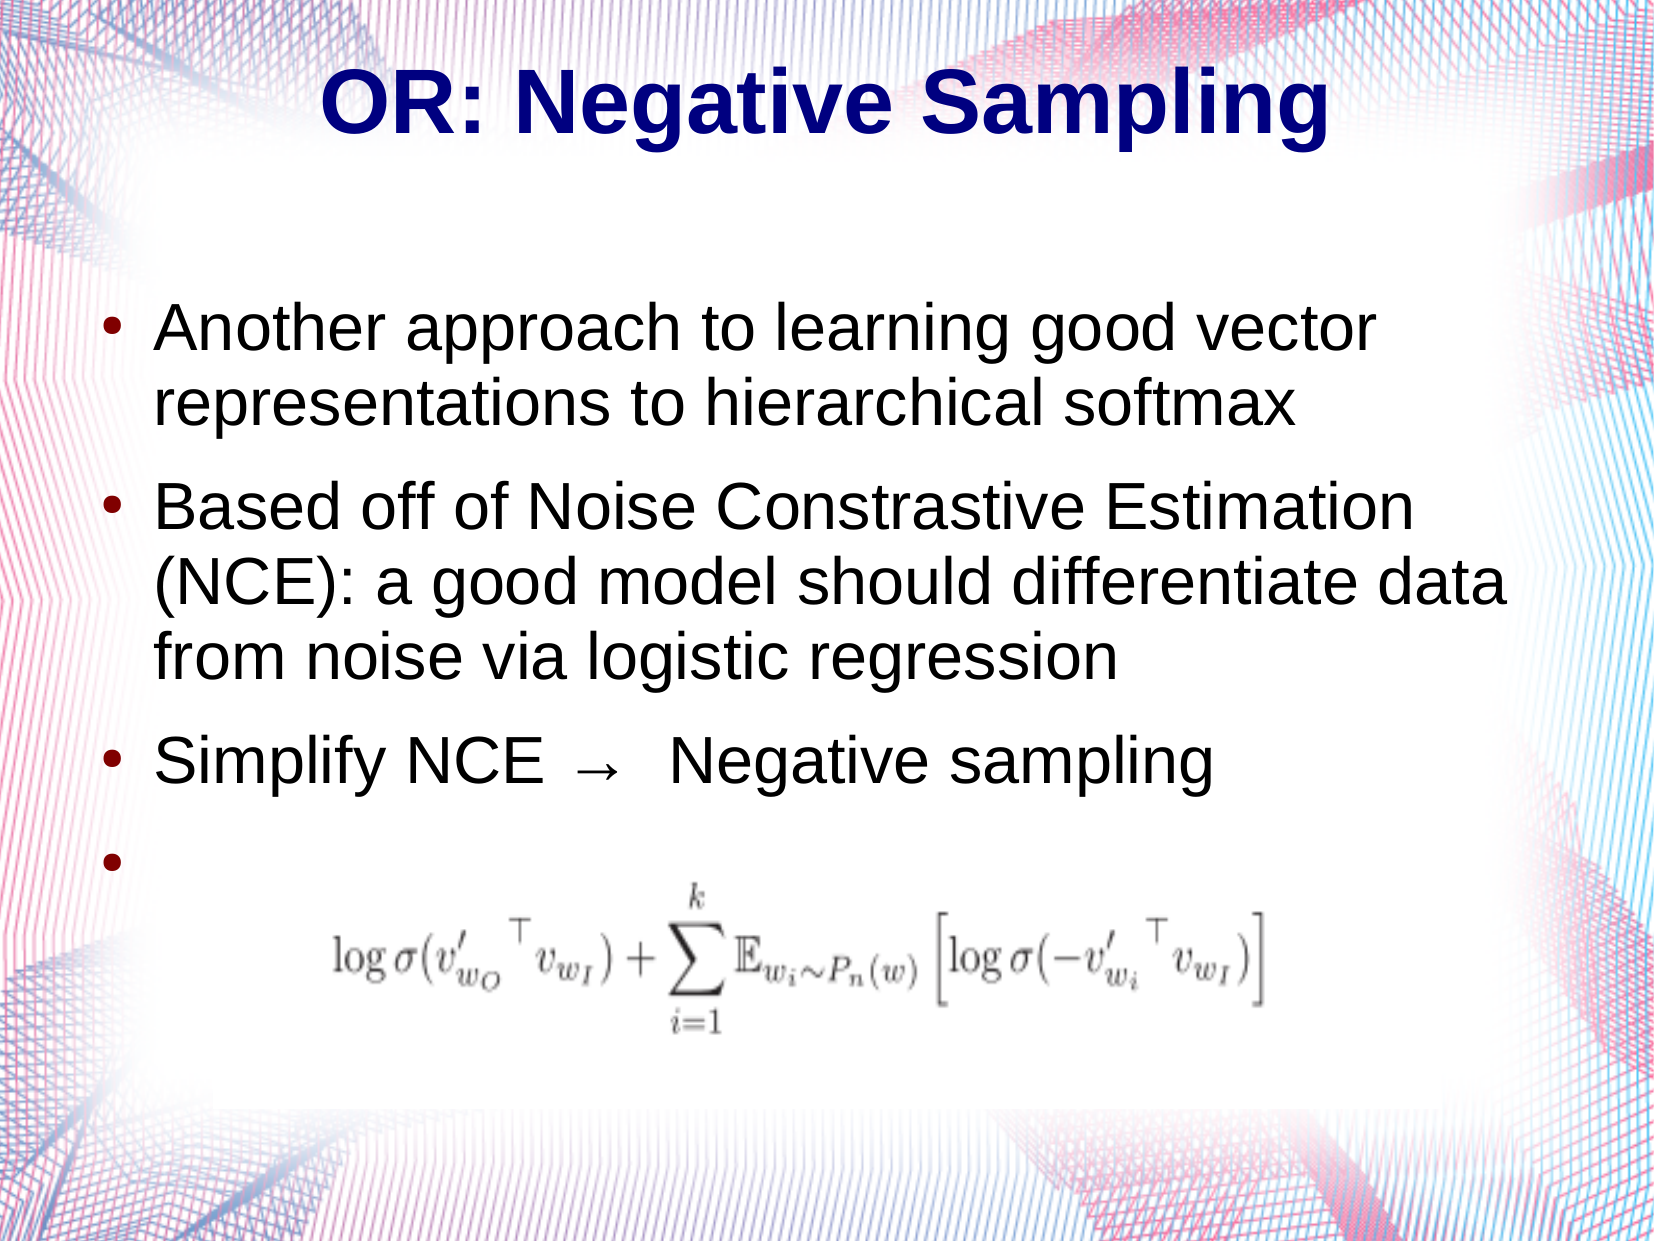

# OR: Negative Sampling
Another approach to learning good vector representations to hierarchical softmax
Based off of Noise Constrastive Estimation (NCE): a good model should differentiate data from noise via logistic regression
Simplify NCE → Negative sampling